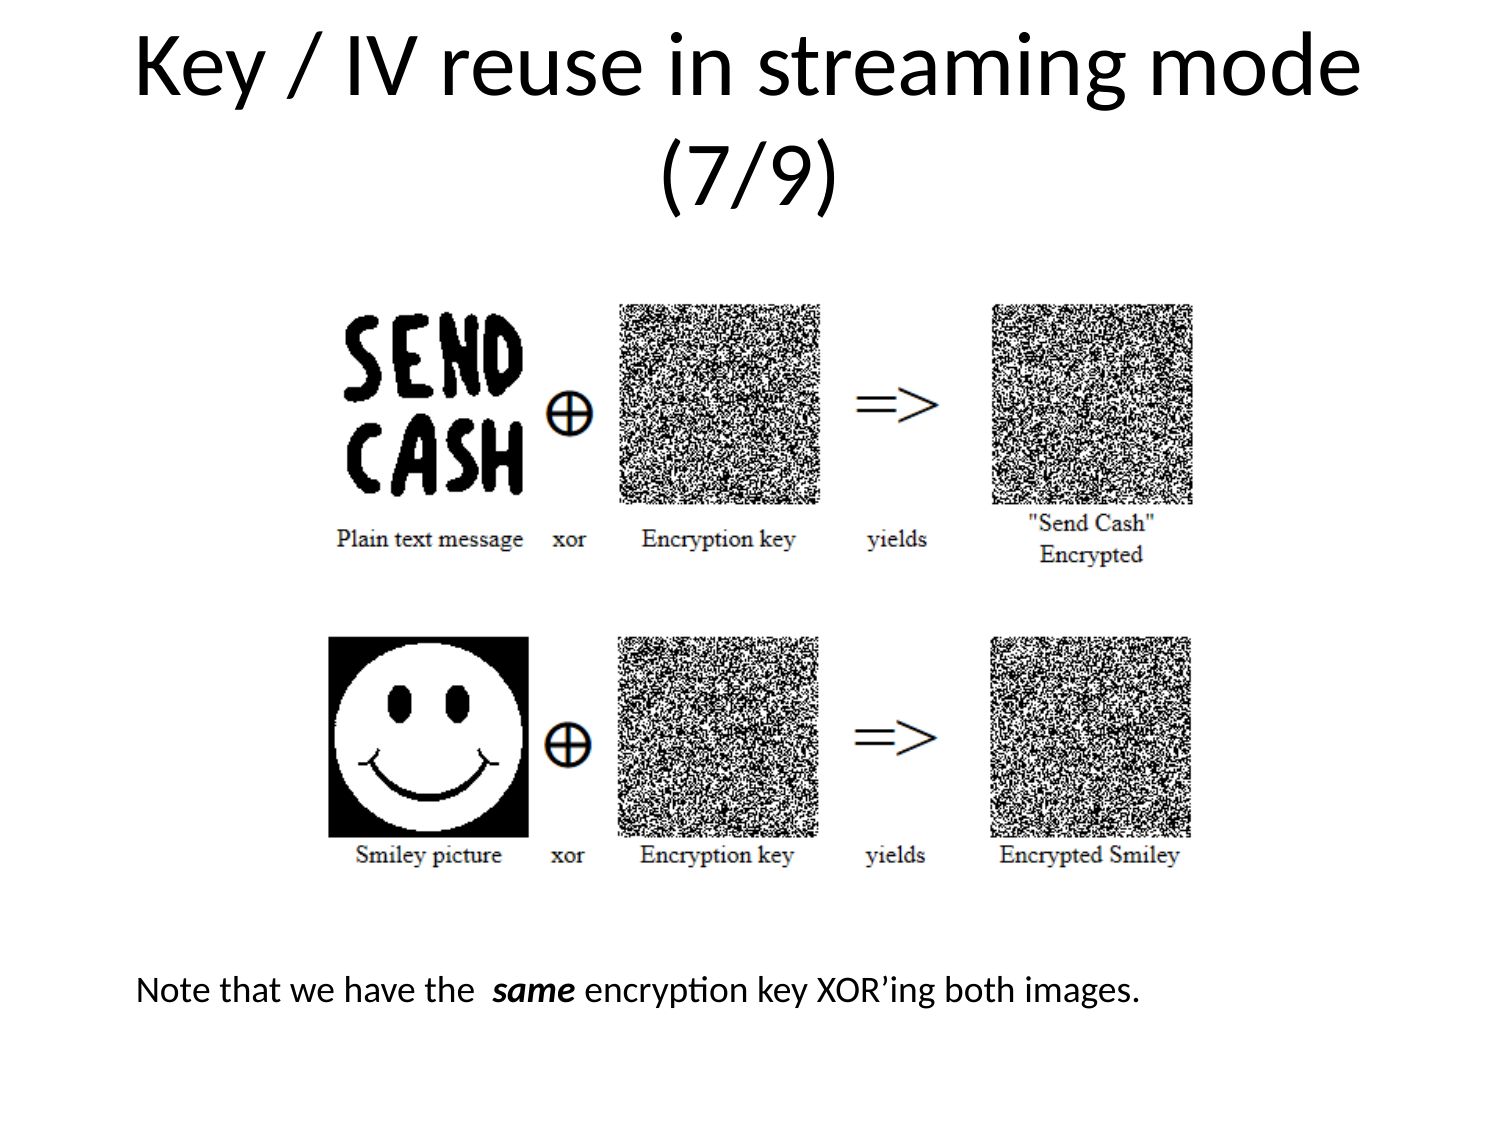

Key / IV reuse in streaming mode (7/9)
Note that we have the same encryption key XOR’ing both images.